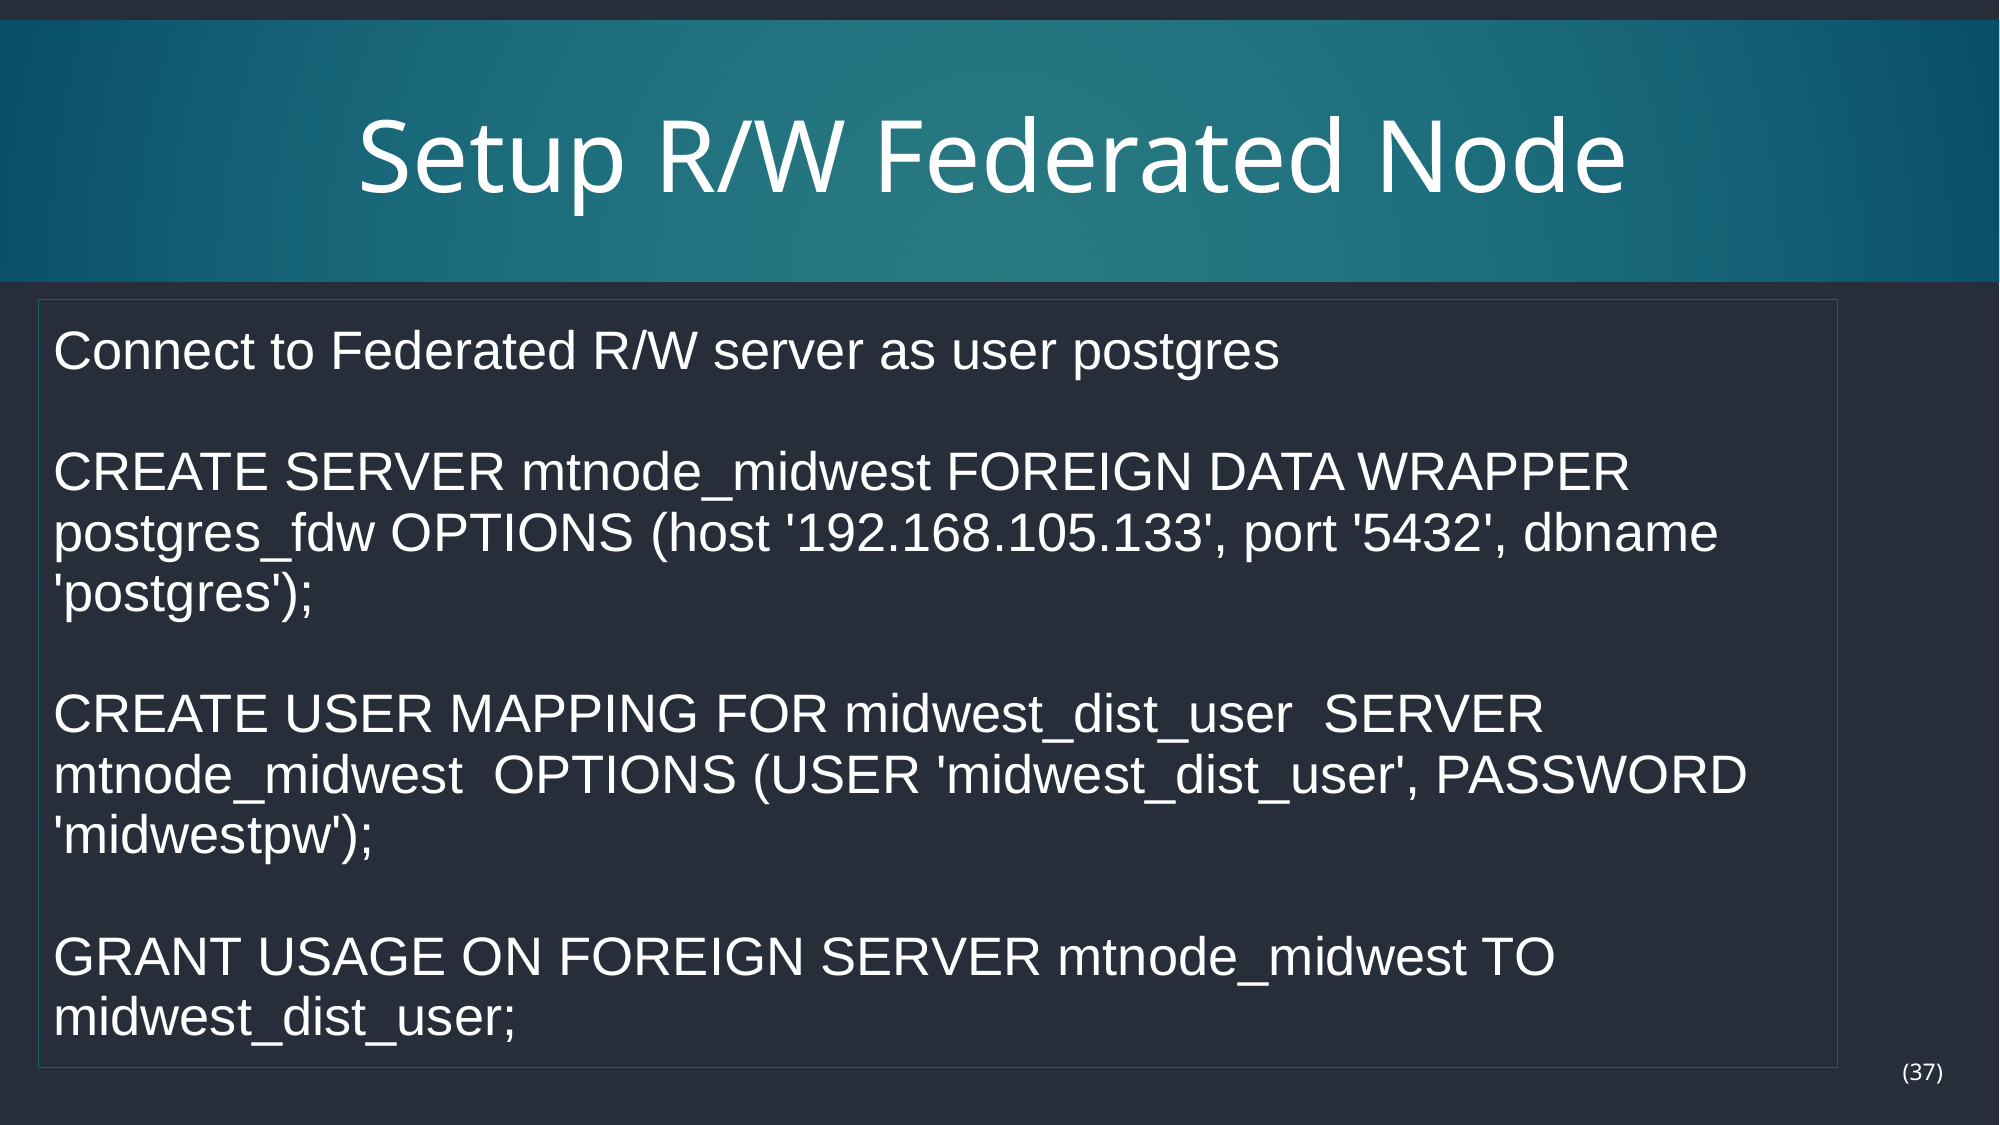

Setup R/W Federated Node
Connect to Federated R/W server as user postgres
CREATE SERVER mtnode_midwest FOREIGN DATA WRAPPER postgres_fdw OPTIONS (host '192.168.105.133', port '5432', dbname 'postgres');
CREATE USER MAPPING FOR midwest_dist_user SERVER mtnode_midwest OPTIONS (USER 'midwest_dist_user', PASSWORD 'midwestpw');
GRANT USAGE ON FOREIGN SERVER mtnode_midwest TO midwest_dist_user;